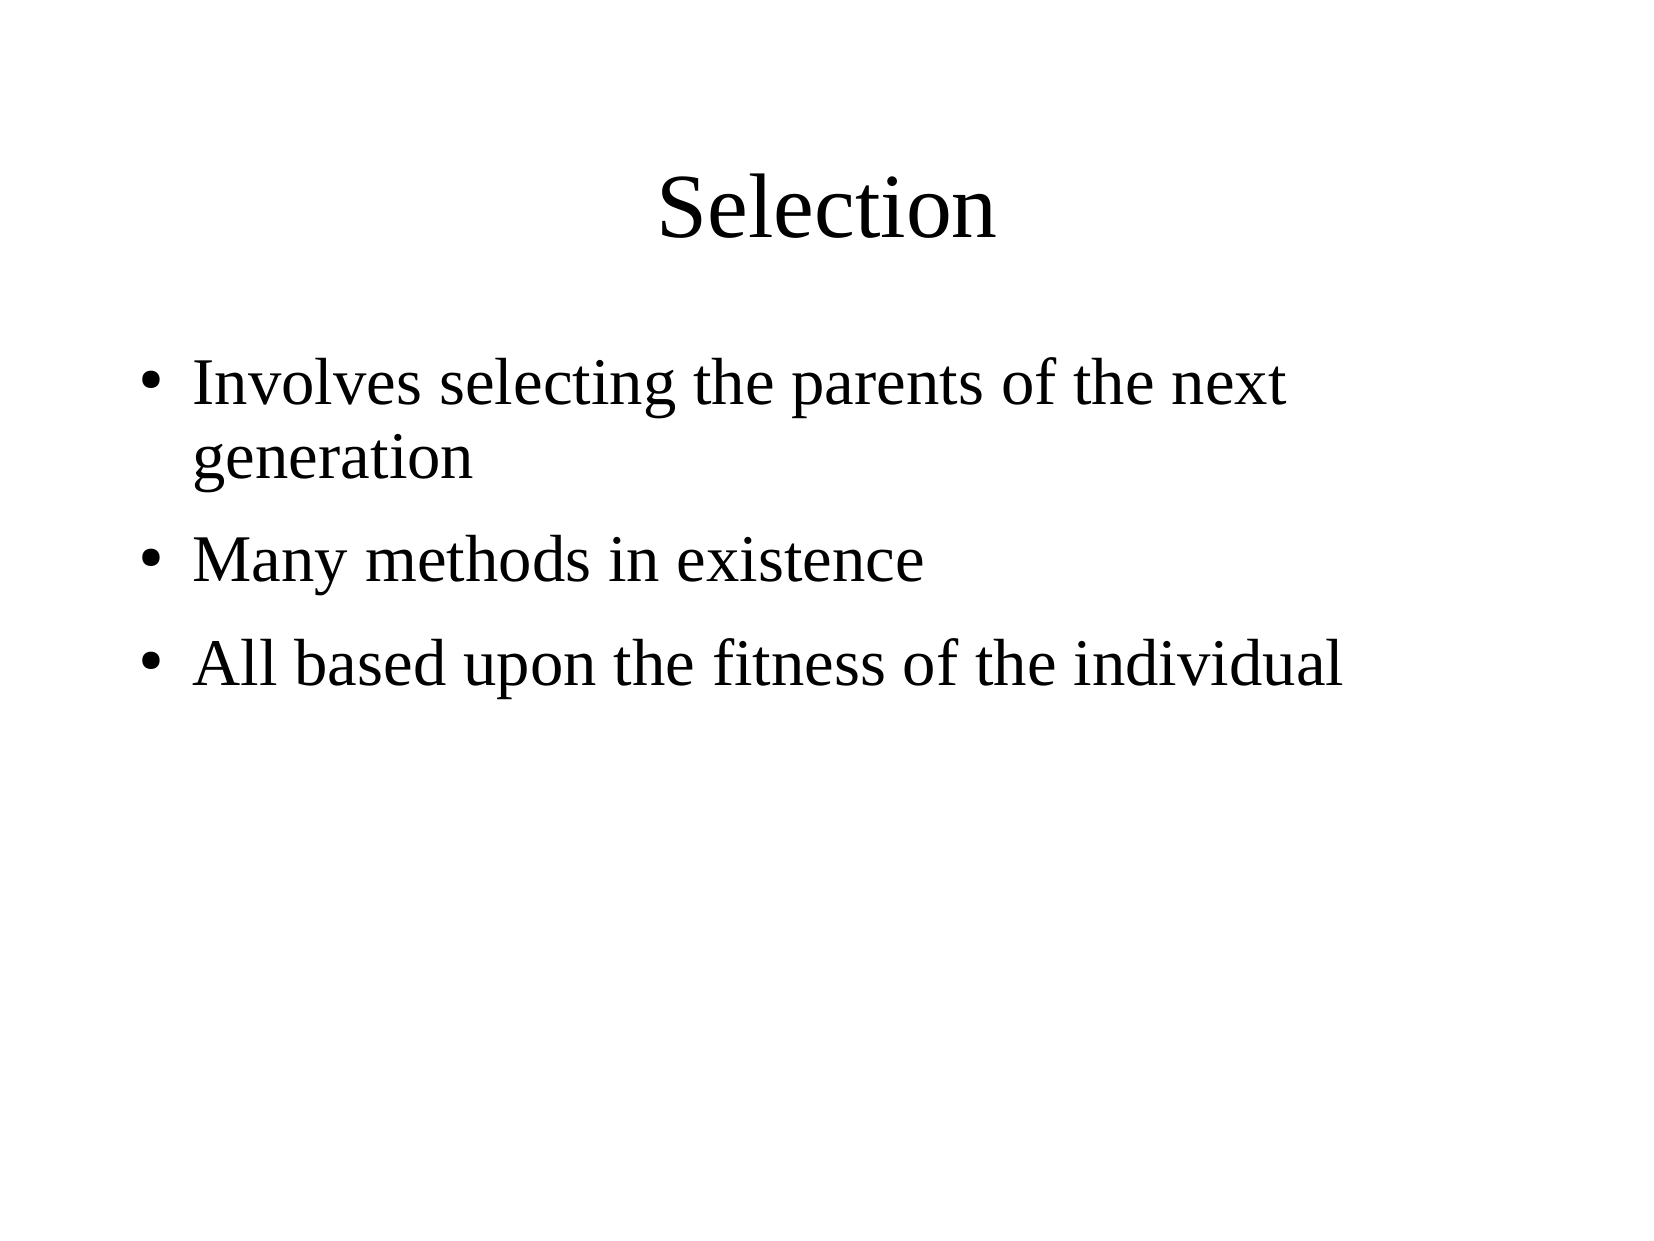

# Selection
Involves selecting the parents of the next generation
Many methods in existence
All based upon the fitness of the individual